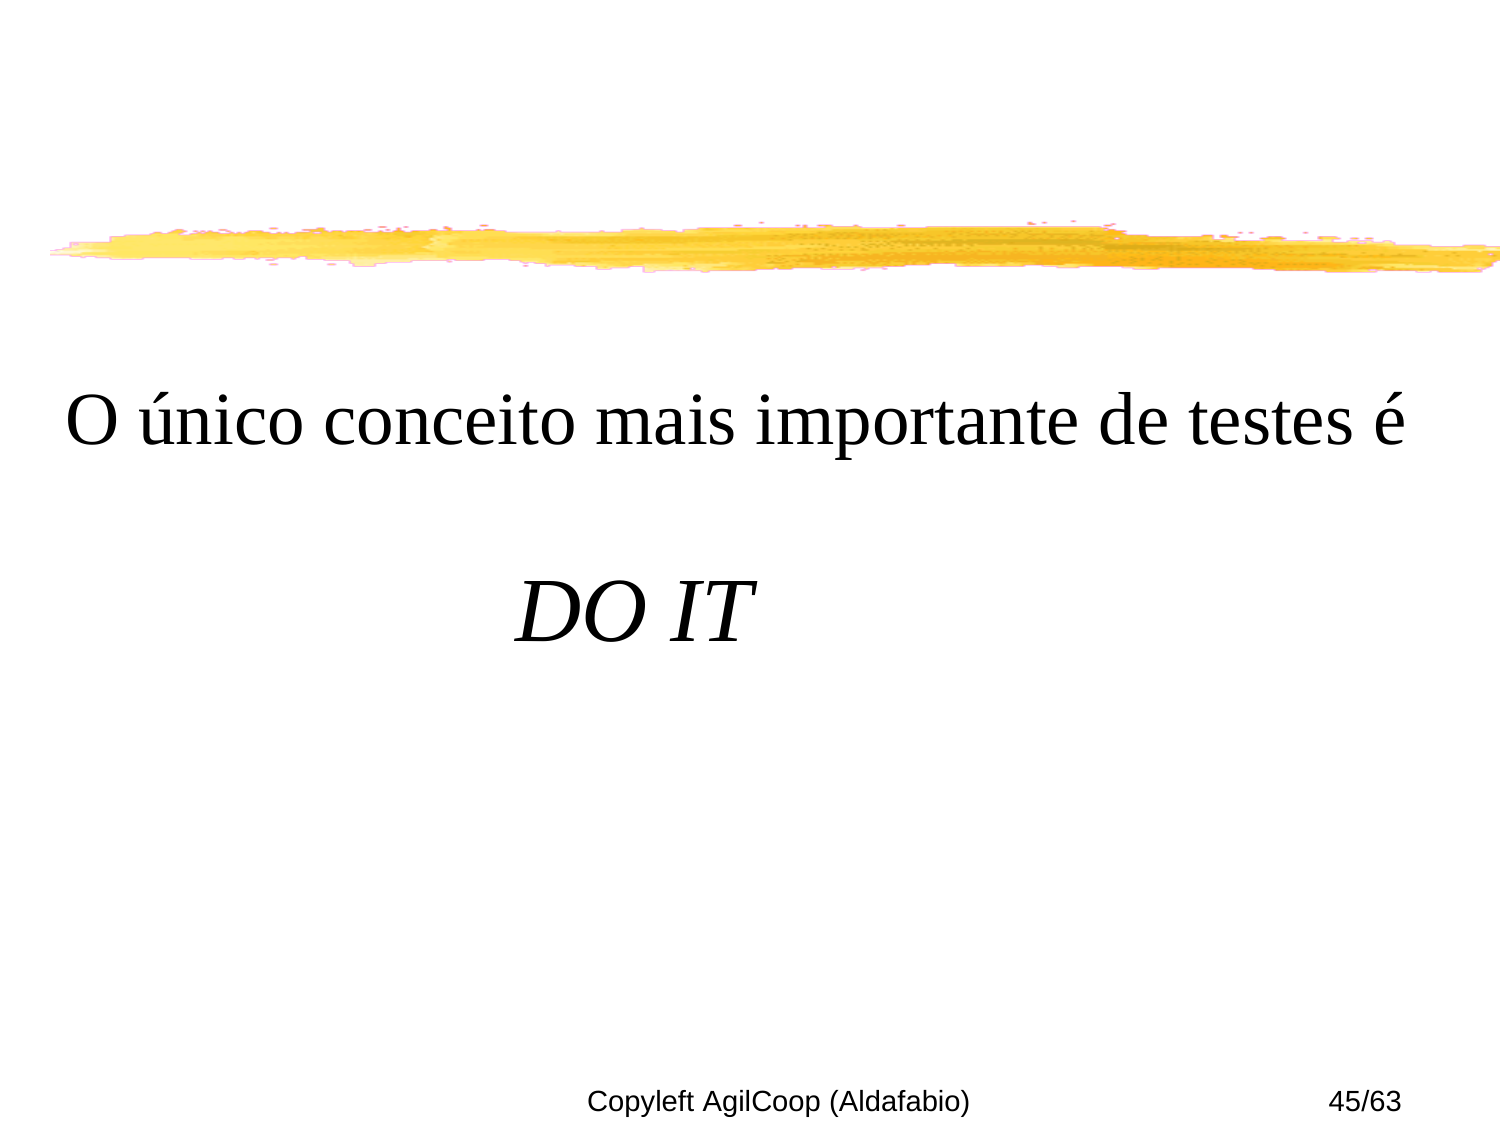

O único conceito mais importante de testes é
			DO IT
45